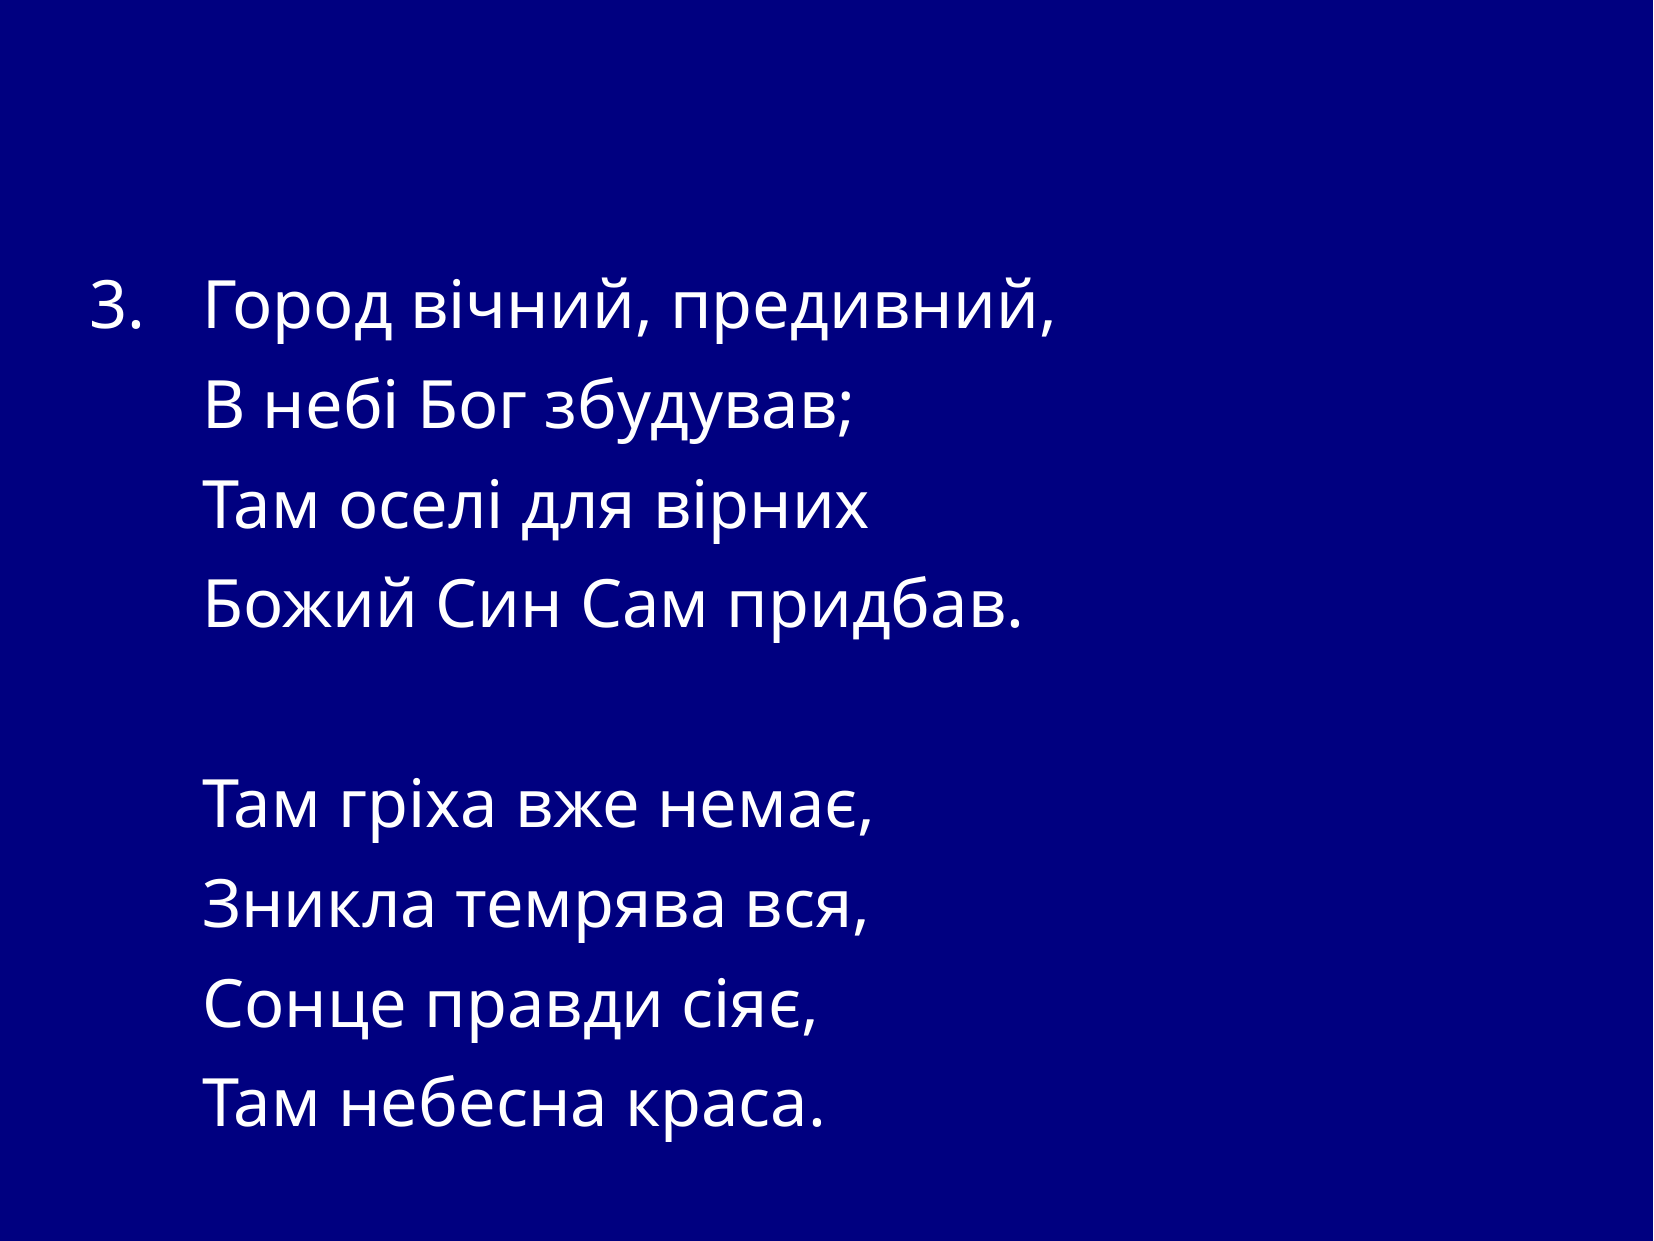

3.	Город вічний, предивний,
	В небі Бог збудував;
	Там оселі для вірних
	Божий Син Сам придбав.
	Там гріха вже немає,
	Зникла темрява вся,
	Сонце правди сіяє,
	Там небесна краса.